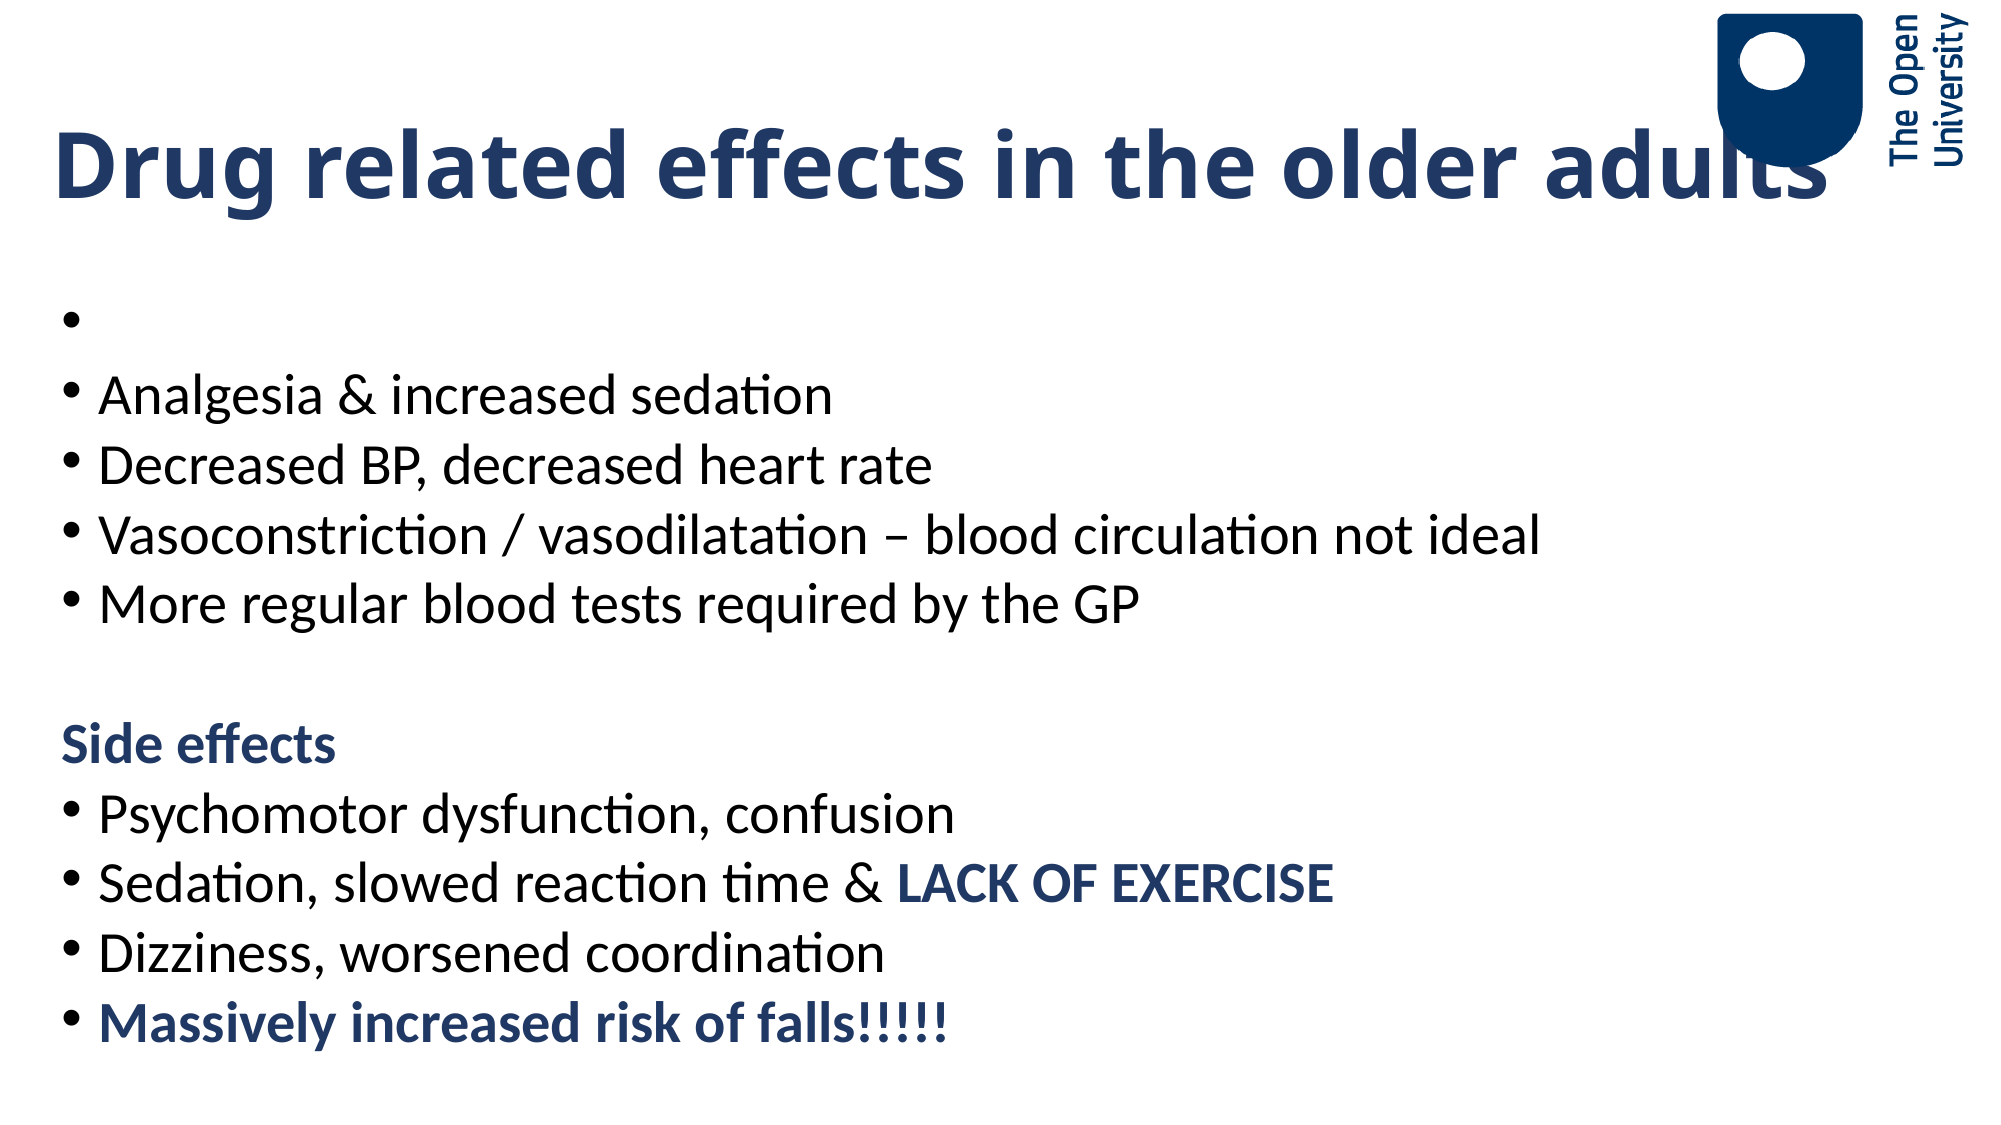

# Drug related effects in the older adults
Analgesia & increased sedation
Decreased BP, decreased heart rate
Vasoconstriction / vasodilatation – blood circulation not ideal
More regular blood tests required by the GP
Side effects
Psychomotor dysfunction, confusion
Sedation, slowed reaction time & LACK OF EXERCISE
Dizziness, worsened coordination
Massively increased risk of falls!!!!!